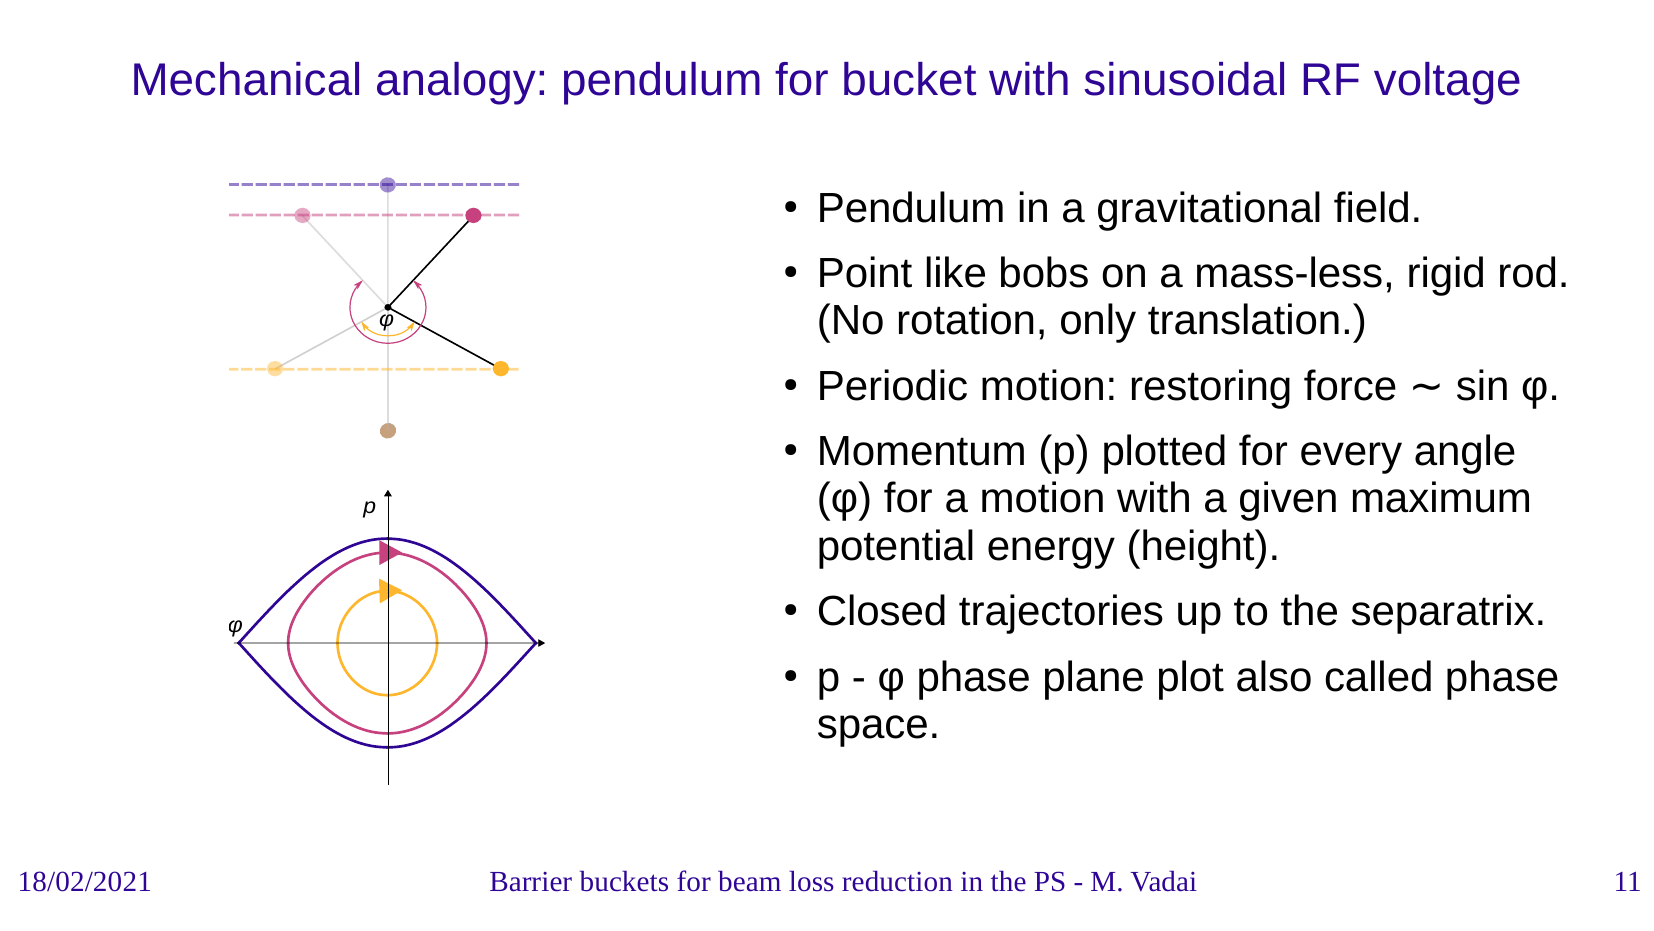

# Mechanical analogy: pendulum for bucket with sinusoidal RF voltage
Pendulum in a gravitational field.
Point like bobs on a mass-less, rigid rod. (No rotation, only translation.)
Periodic motion: restoring force ∼ sin φ.
Momentum (p) plotted for every angle (φ) for a motion with a given maximum potential energy (height).
Closed trajectories up to the separatrix.
p - φ phase plane plot also called phase space.
18/02/2021
Barrier buckets for beam loss reduction in the PS - M. Vadai
11